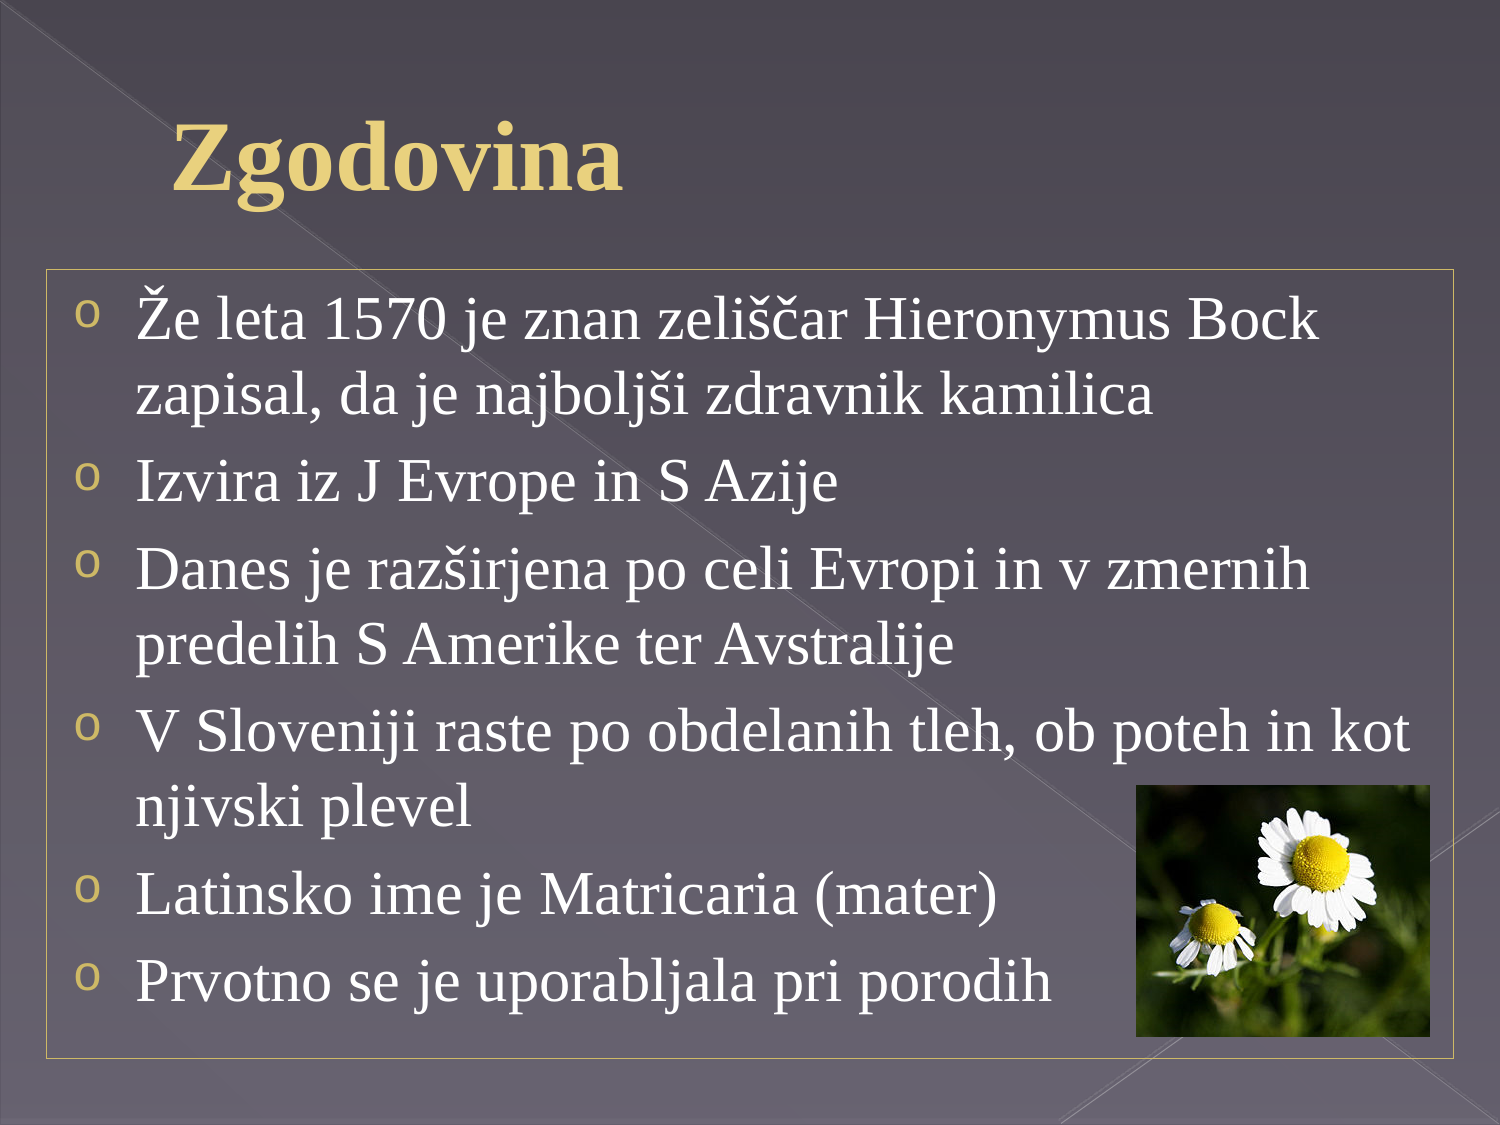

# Zgodovina
Že leta 1570 je znan zeliščar Hieronymus Bock zapisal, da je najboljši zdravnik kamilica
Izvira iz J Evrope in S Azije
Danes je razširjena po celi Evropi in v zmernih predelih S Amerike ter Avstralije
V Sloveniji raste po obdelanih tleh, ob poteh in kot njivski plevel
Latinsko ime je Matricaria (mater)
Prvotno se je uporabljala pri porodih